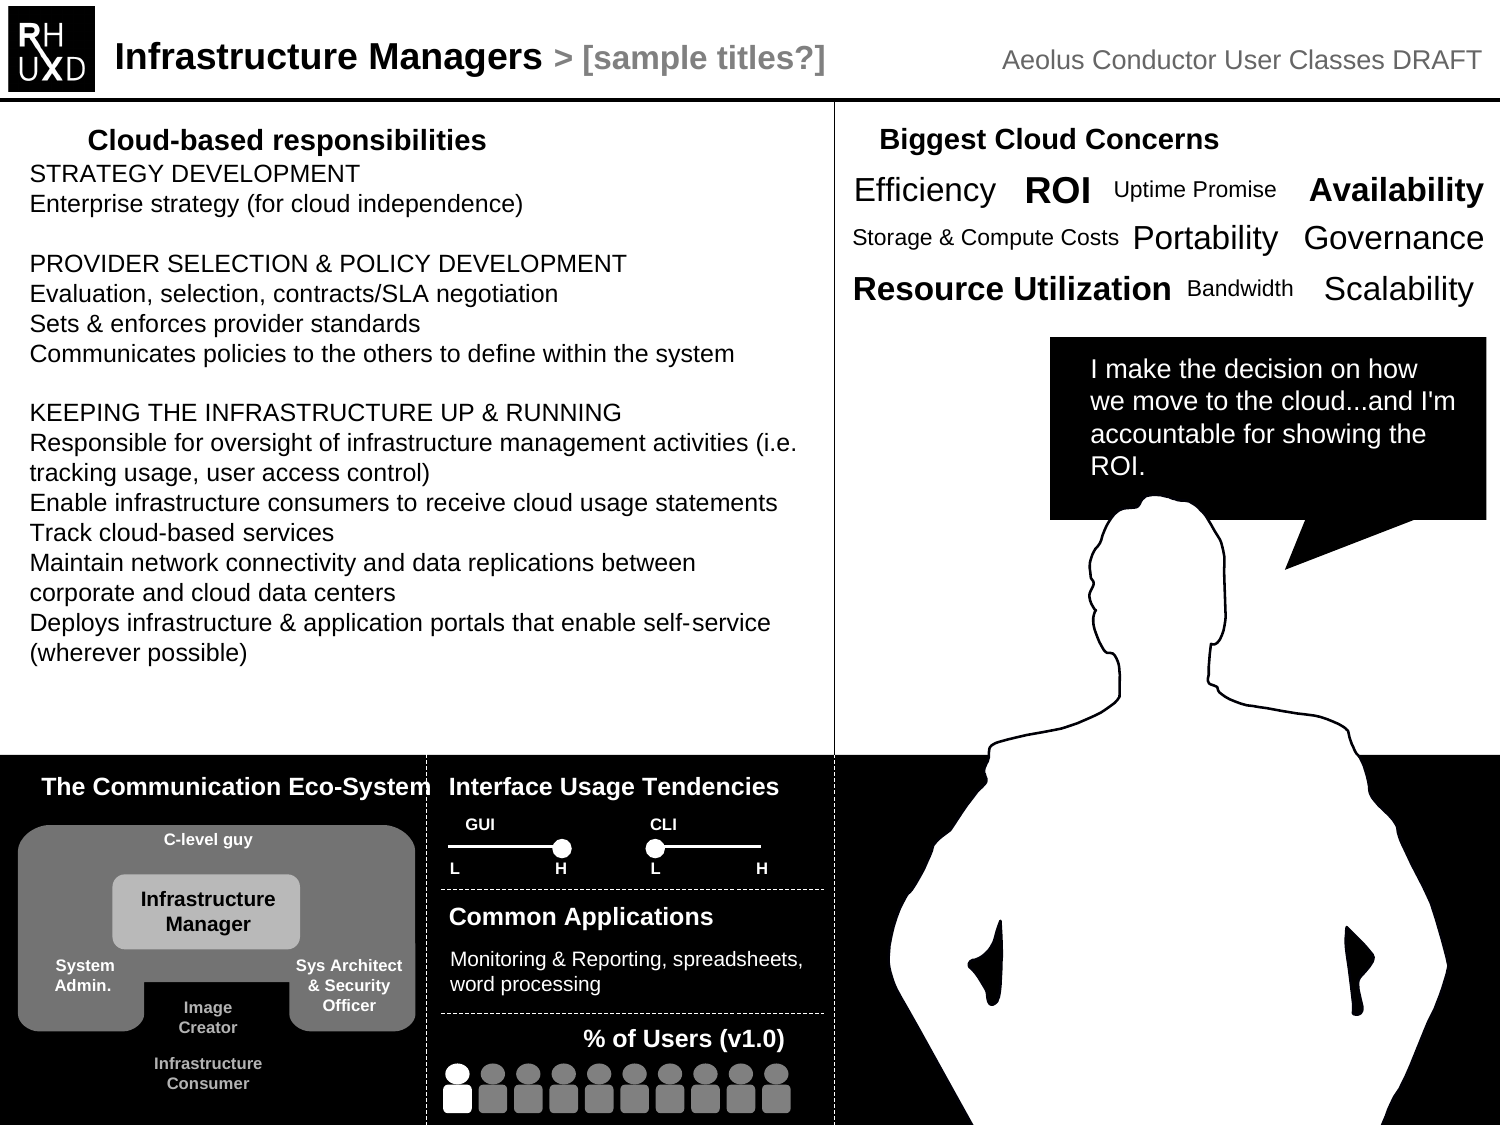

Infrastructure Managers > [sample titles?]
Aeolus Conductor User Classes DRAFT
Biggest Cloud Concerns
Cloud-based responsibilities
STRATEGY DEVELOPMENT
Enterprise strategy (for cloud independence)
PROVIDER SELECTION & POLICY DEVELOPMENT
Evaluation, selection, contracts/SLA negotiation
Sets & enforces provider standards
Communicates policies to the others to define within the system
KEEPING THE INFRASTRUCTURE UP & RUNNING
Responsible for oversight of infrastructure management activities (i.e. tracking usage, user access control)
Enable infrastructure consumers to receive cloud usage statements
Track cloud-based services
Maintain network connectivity and data replications between corporate and cloud data centers
Deploys infrastructure & application portals that enable self-service (wherever possible)
ROI
Efficiency
Availability
Uptime Promise
Portability
Governance
Storage & Compute Costs
Resource Utilization
Scalability
Bandwidth
I make the decision on how we move to the cloud...and I'm accountable for showing the ROI.
The Communication Eco-System
Interface Usage Tendencies
GUI
CLI
C-level guy
L
L
H
H
Infrastructure Manager
Common Applications
Monitoring & Reporting, spreadsheets, word processing
 System Admin.
Sys Architect & Security Officer
Image Creator
% of Users (v1.0)
Infrastructure Consumer